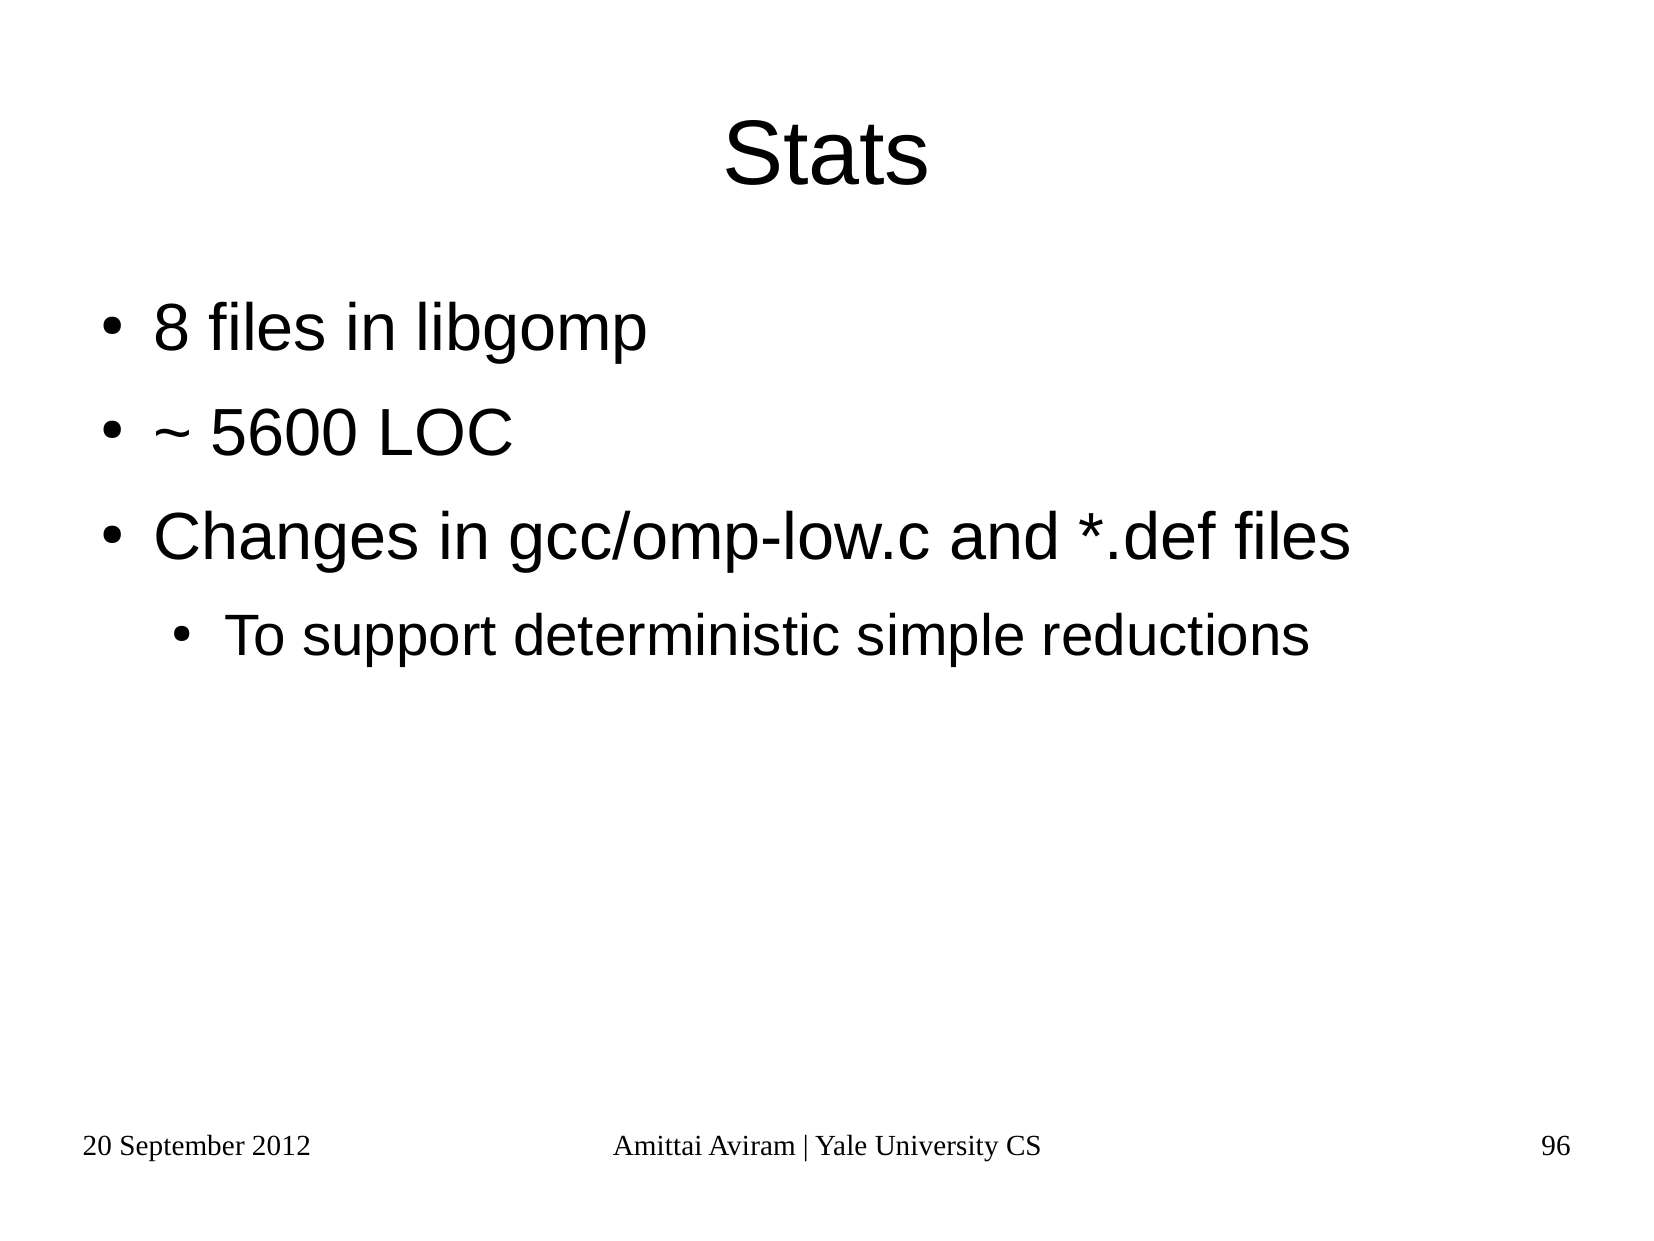

# Stats
8 files in libgomp
~ 5600 LOC
Changes in gcc/omp-low.c and *.def files
To support deterministic simple reductions
96